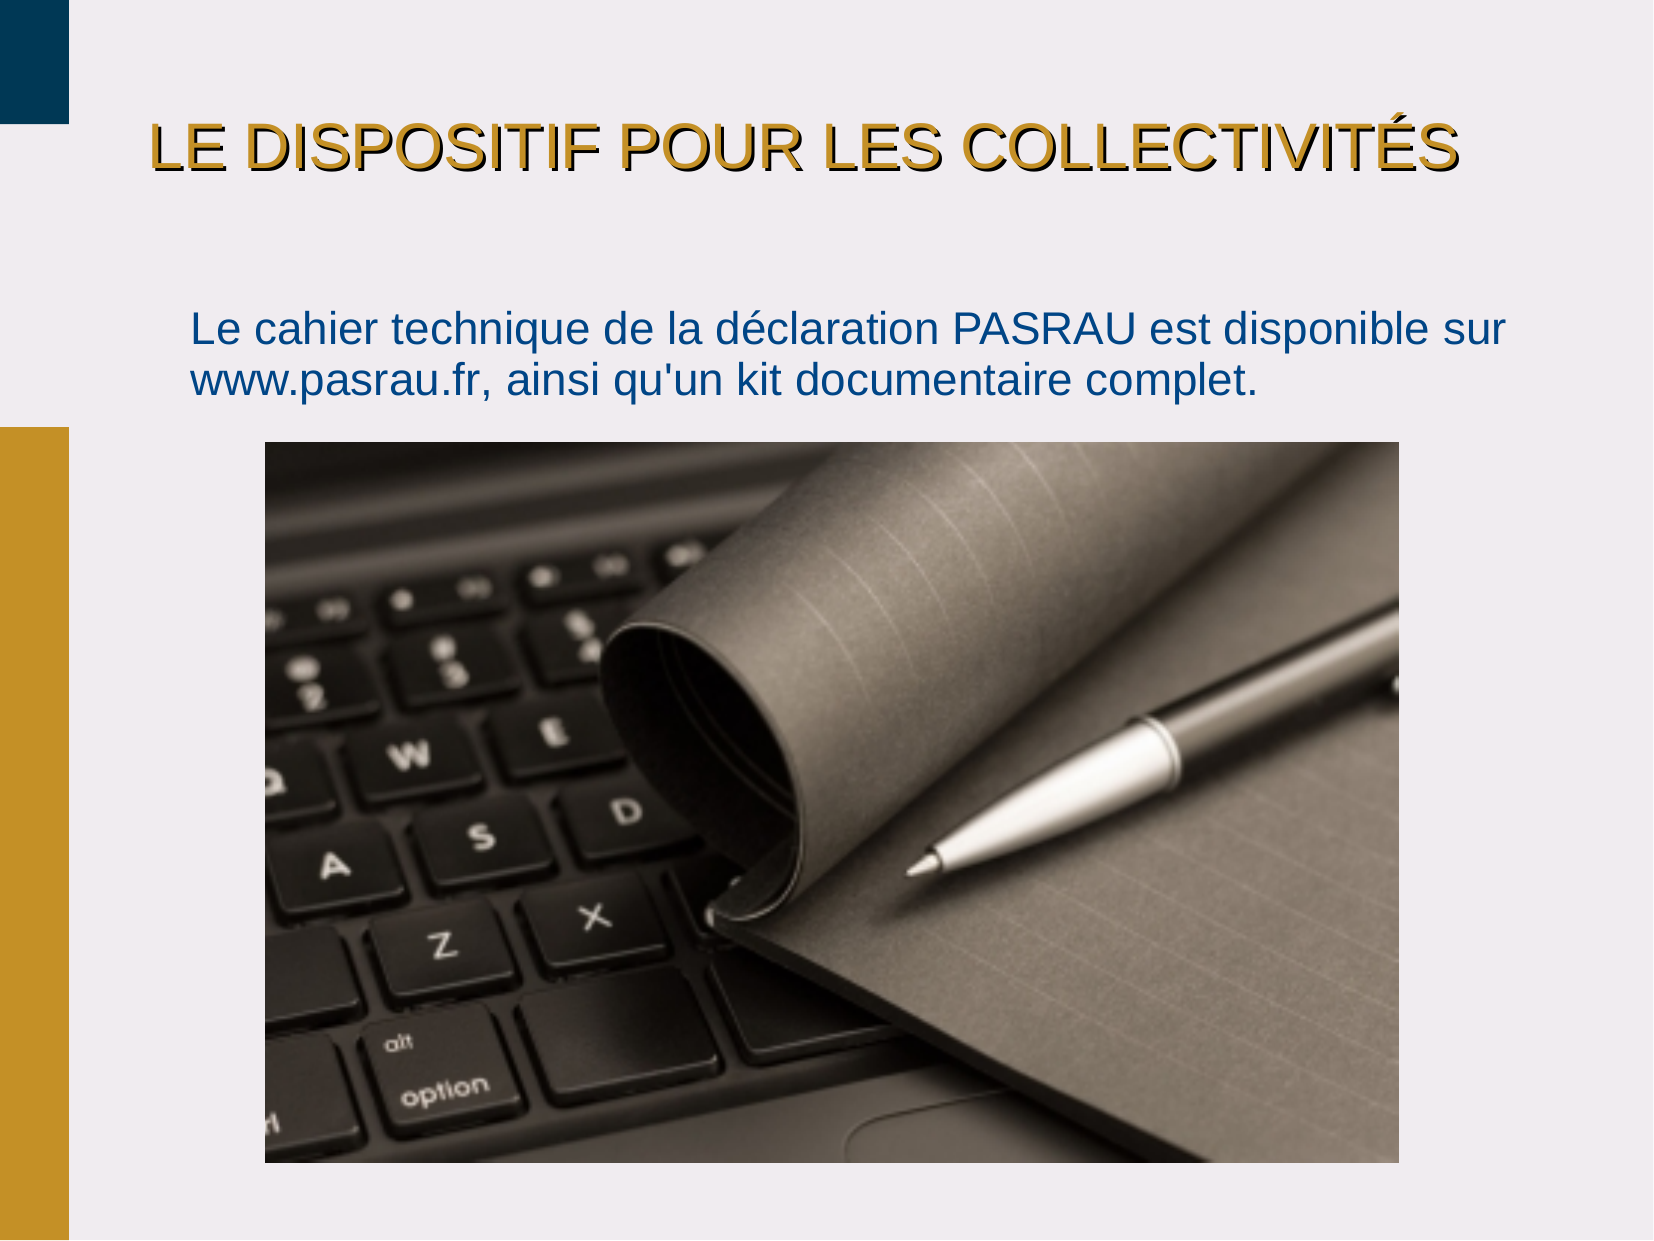

# LE DISPOSITIF POUR LES COLLECTIVITÉS
Le cahier technique de la déclaration PASRAU est disponible sur www.pasrau.fr, ainsi qu'un kit documentaire complet.